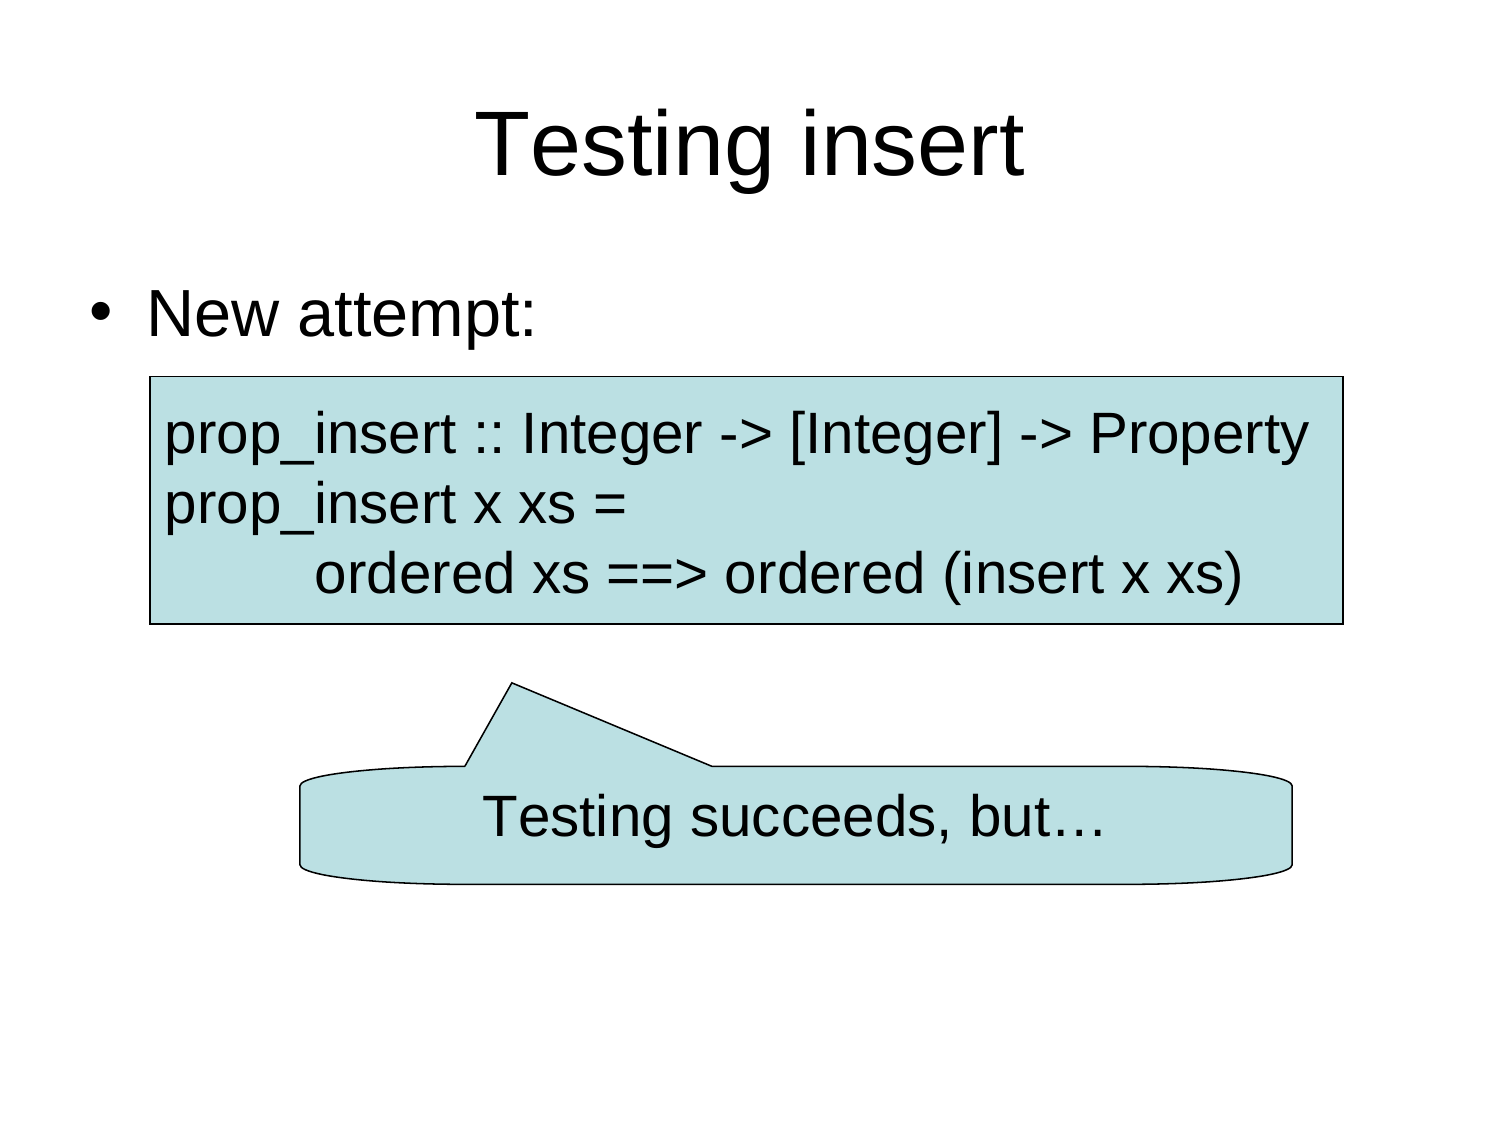

# Testing insert
New attempt:
prop_insert :: Integer -> [Integer] -> Property
prop_insert x xs =
	ordered xs ==> ordered (insert x xs)
Testing succeeds, but…